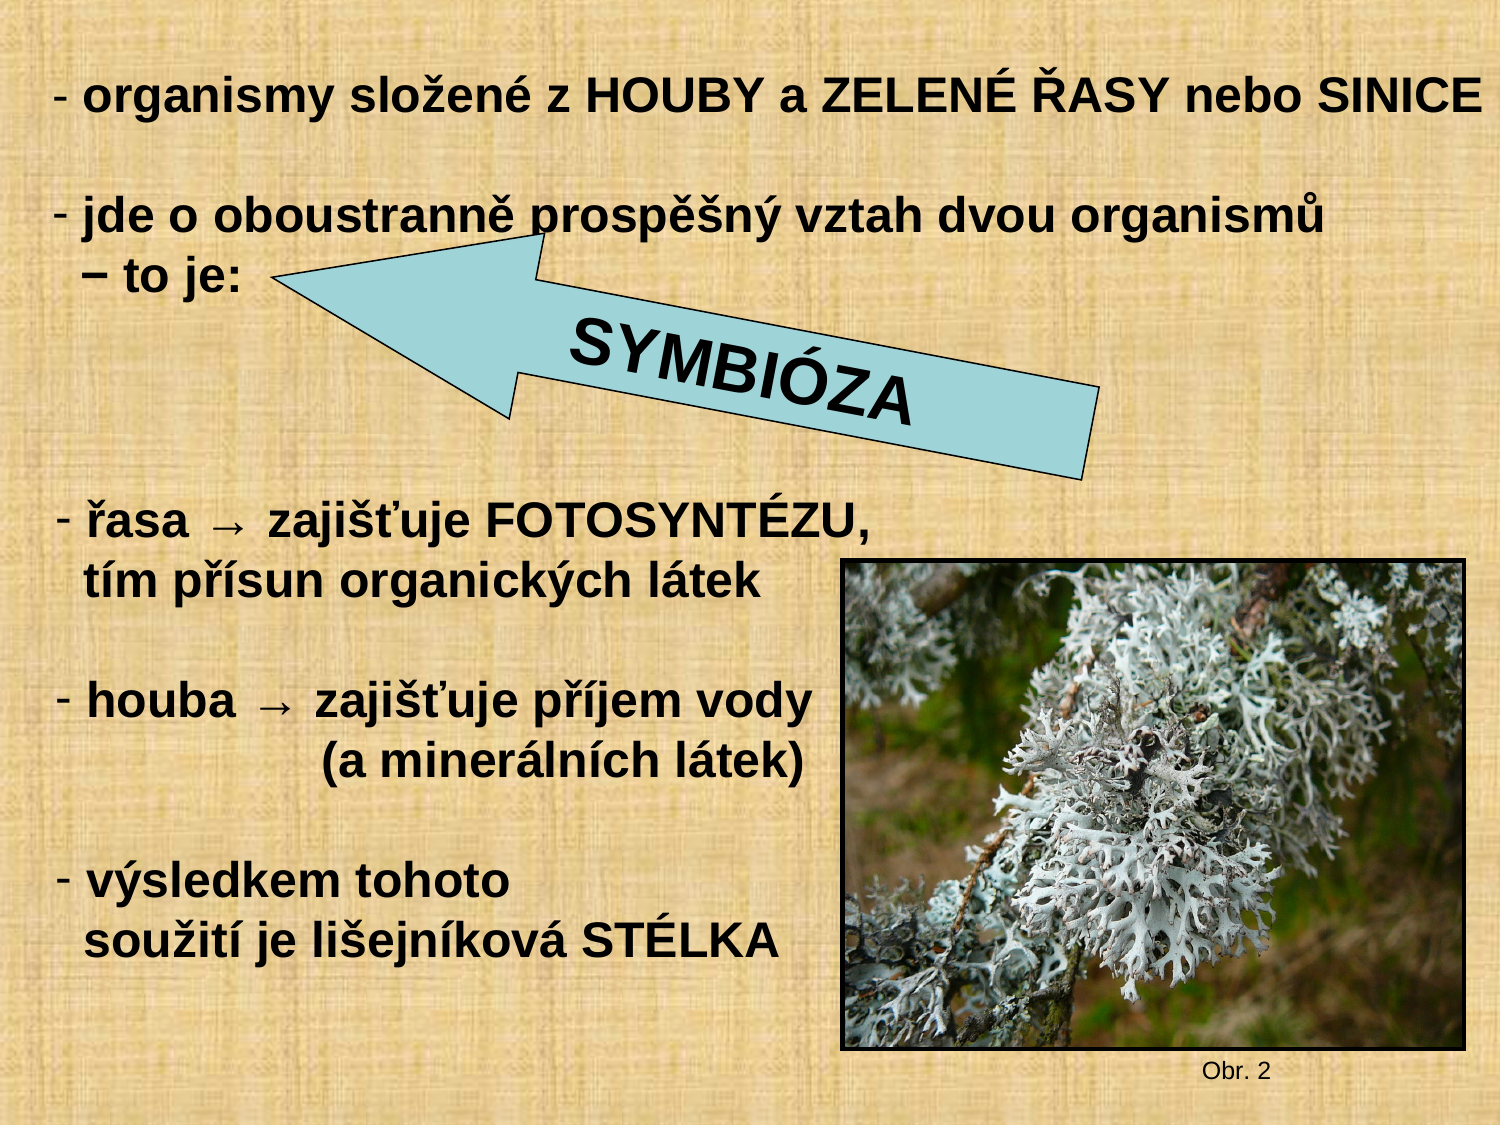

- organismy složené z HOUBY a ZELENÉ ŘASY nebo SINICE
 jde o oboustranně prospěšný vztah dvou organismů
 − to je:
SYMBIÓZA
 řasa → zajišťuje FOTOSYNTÉZU,
 tím přísun organických látek
 houba → zajišťuje příjem vody
 (a minerálních látek)
 výsledkem tohoto
 soužití je lišejníková STÉLKA
Obr. 2